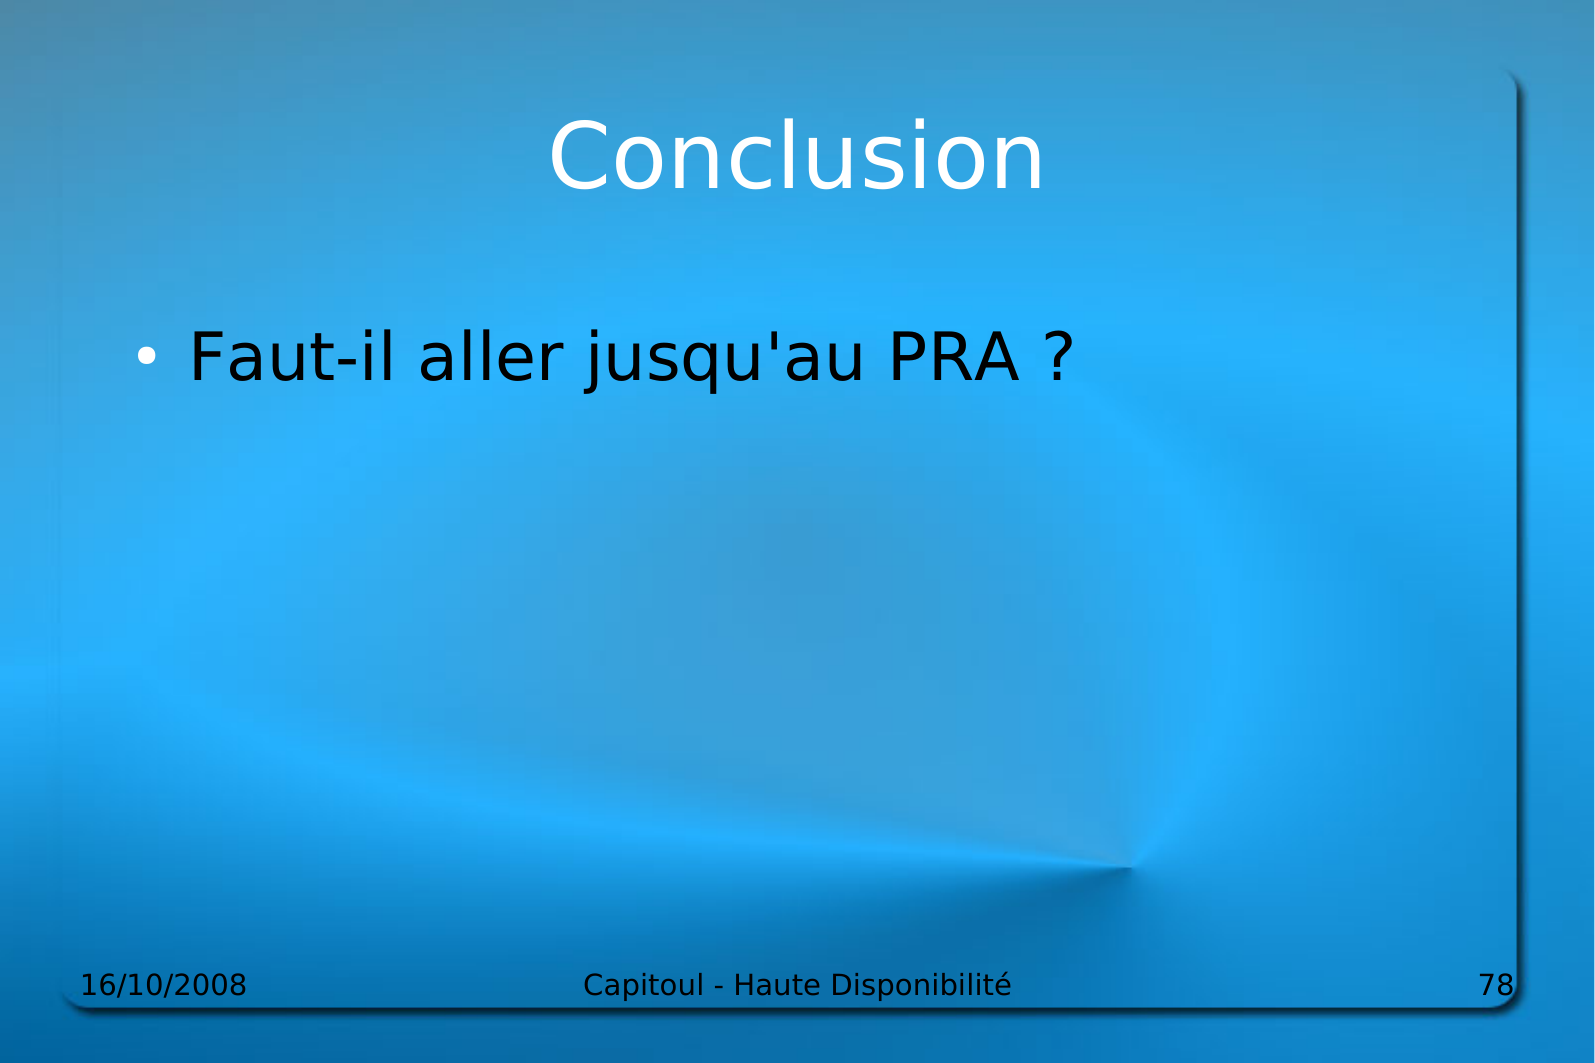

# Conclusion
Faut-il aller jusqu'au PRA ?
16/10/2008
Capitoul - Haute Disponibilité
78